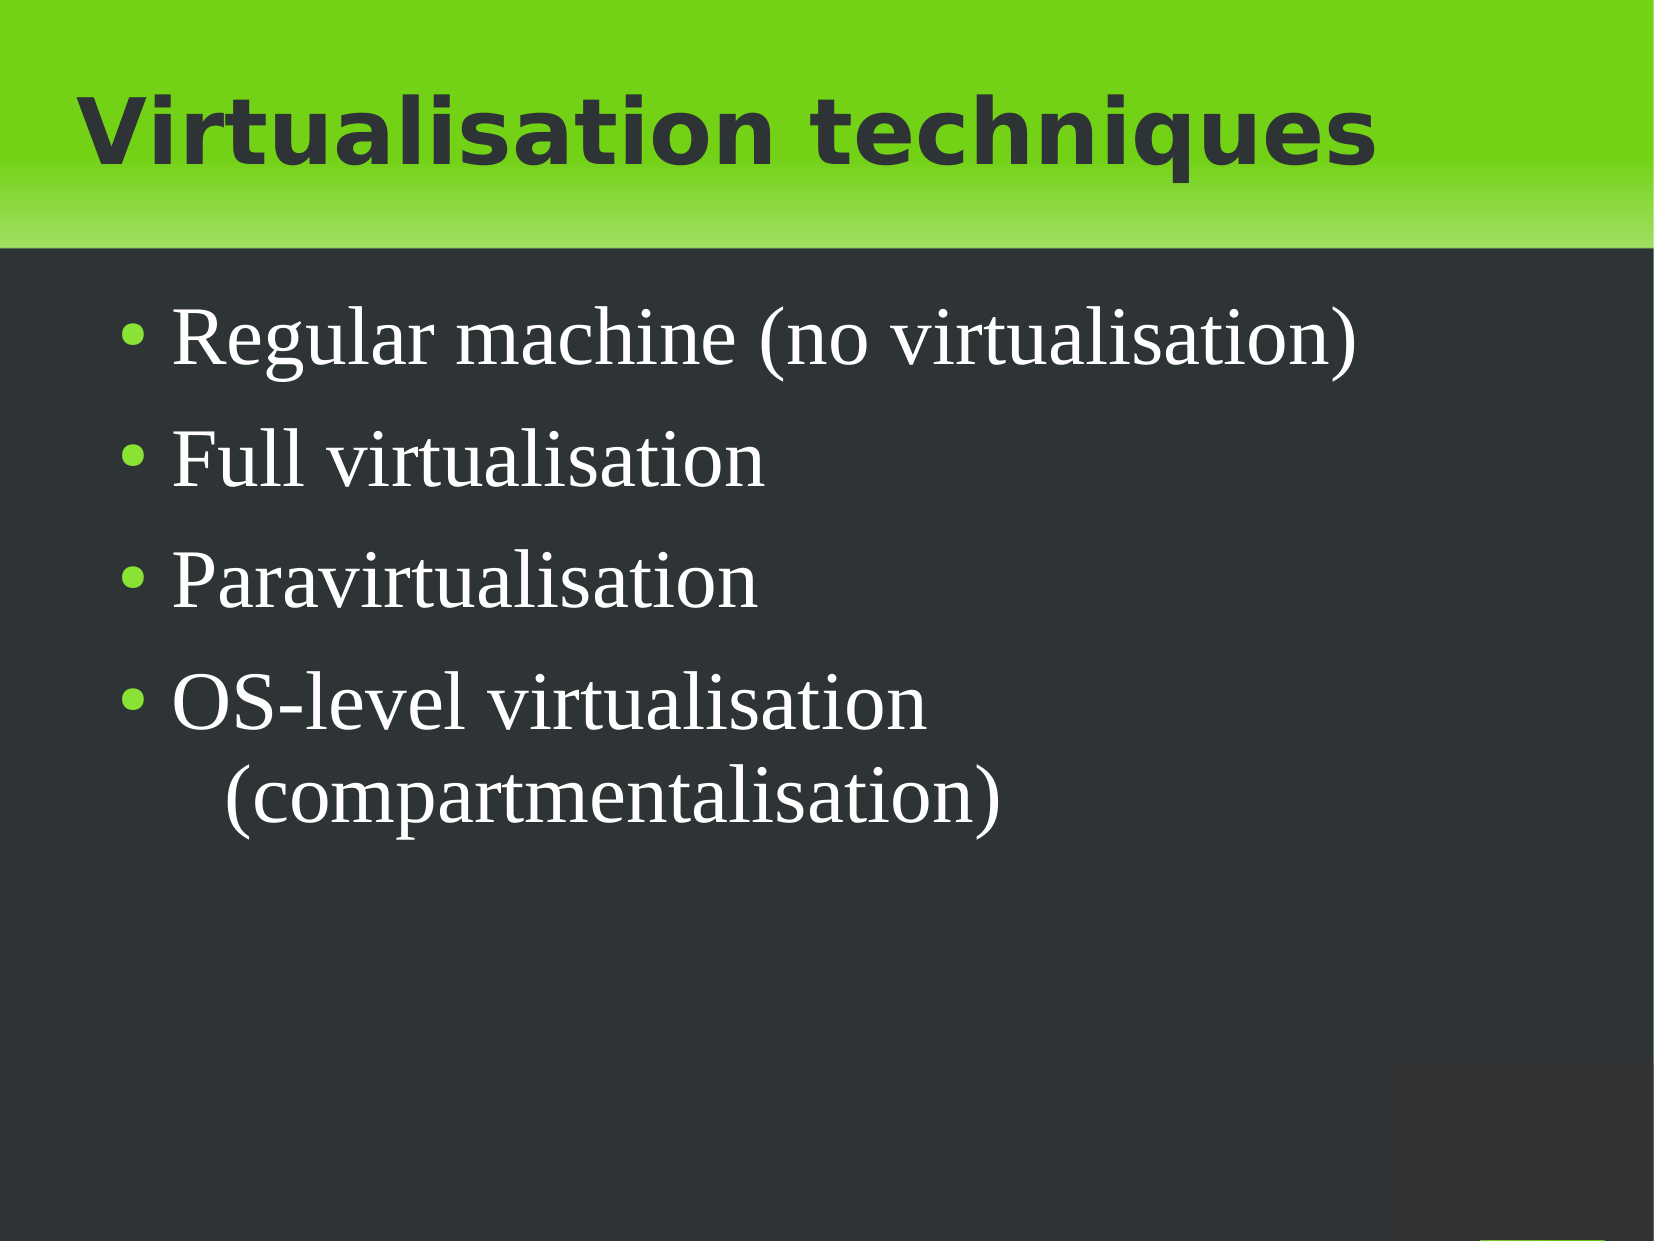

# Virtualisation techniques
Regular machine (no virtualisation)
Full virtualisation
Paravirtualisation
OS-level virtualisation (compartmentalisation)